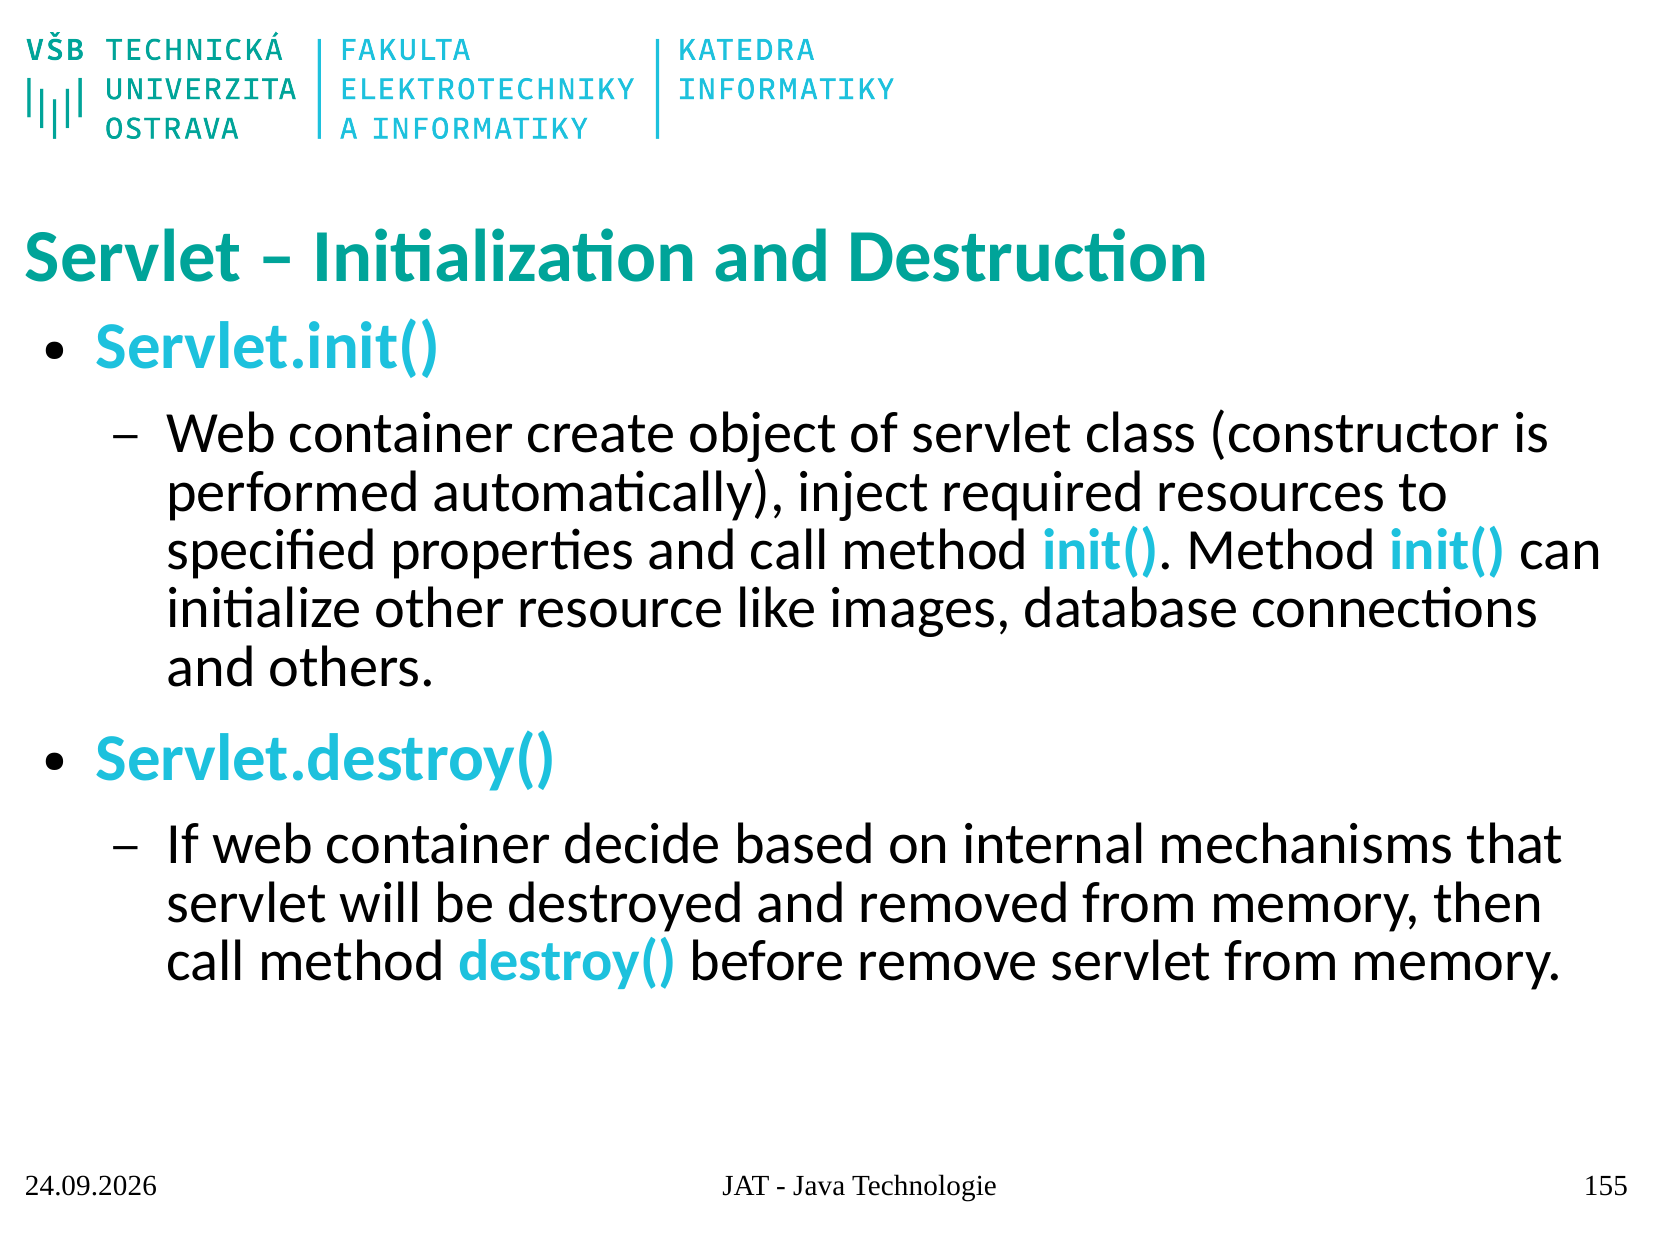

Servlet – Initialization and Destruction
# Servlet.init()
Web container create object of servlet class (constructor is performed automatically), inject required resources to specified properties and call method init(). Method init() can initialize other resource like images, database connections and others.
Servlet.destroy()
If web container decide based on internal mechanisms that servlet will be destroyed and removed from memory, then call method destroy() before remove servlet from memory.
JAT - Java Technologie
155